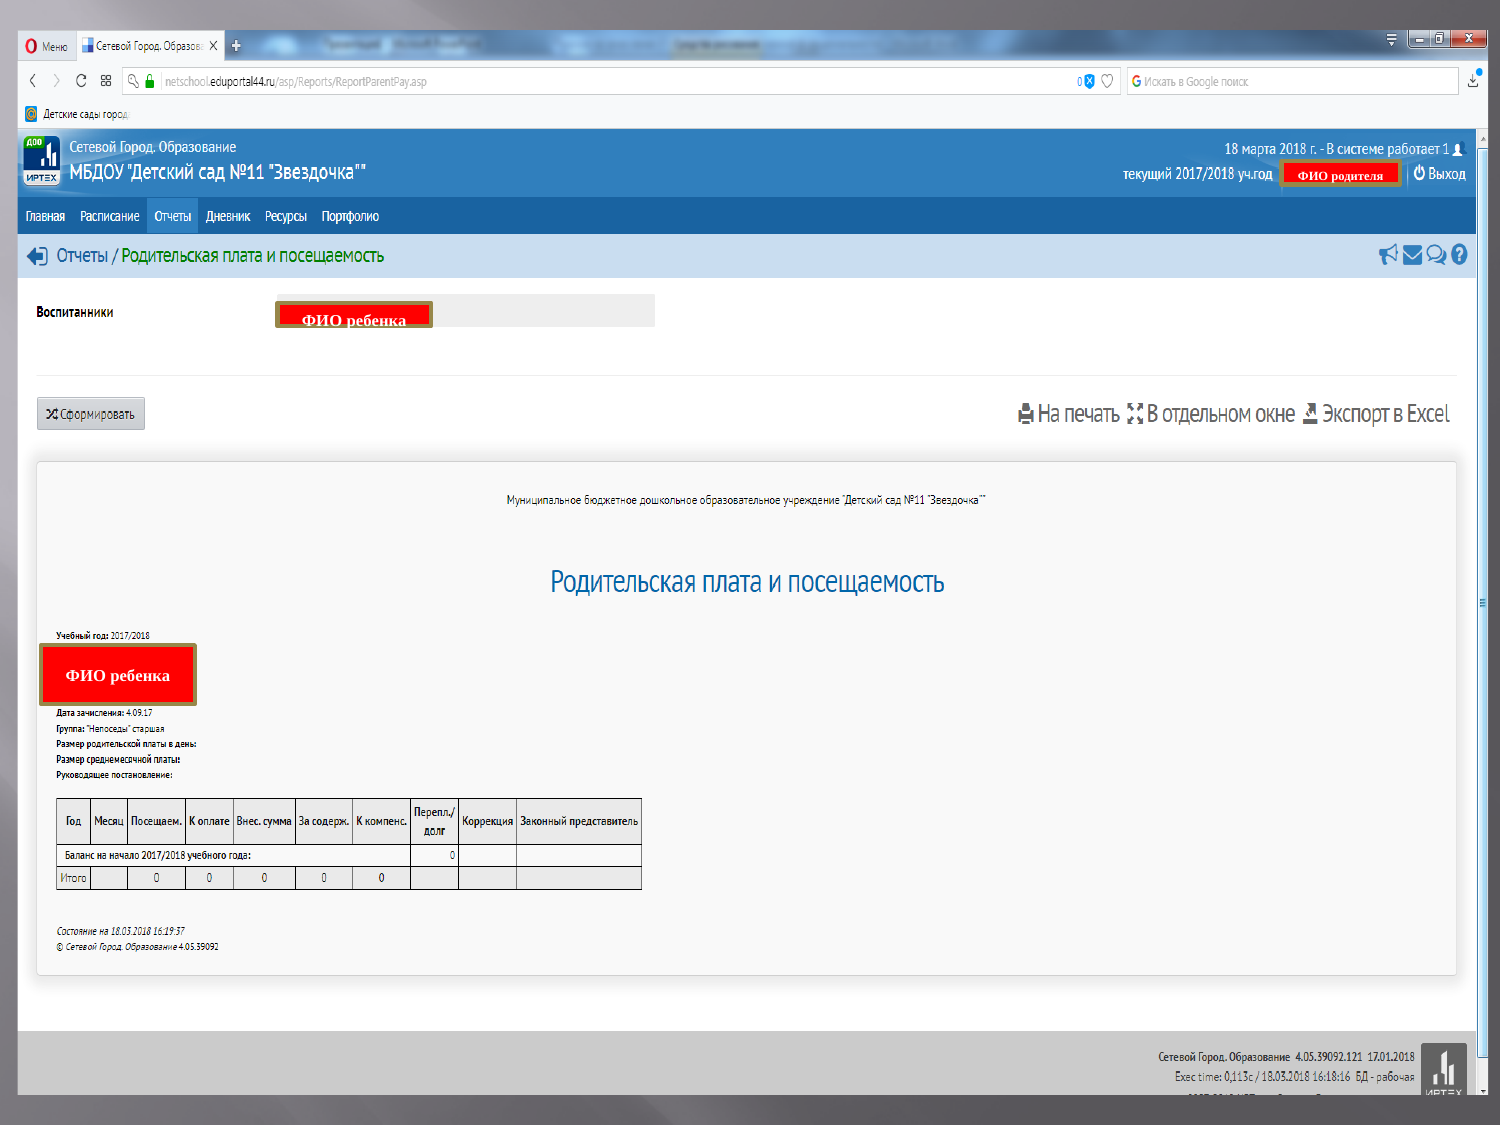

ФИО родителя
#
ФИО ребенка
ФИО ребенка